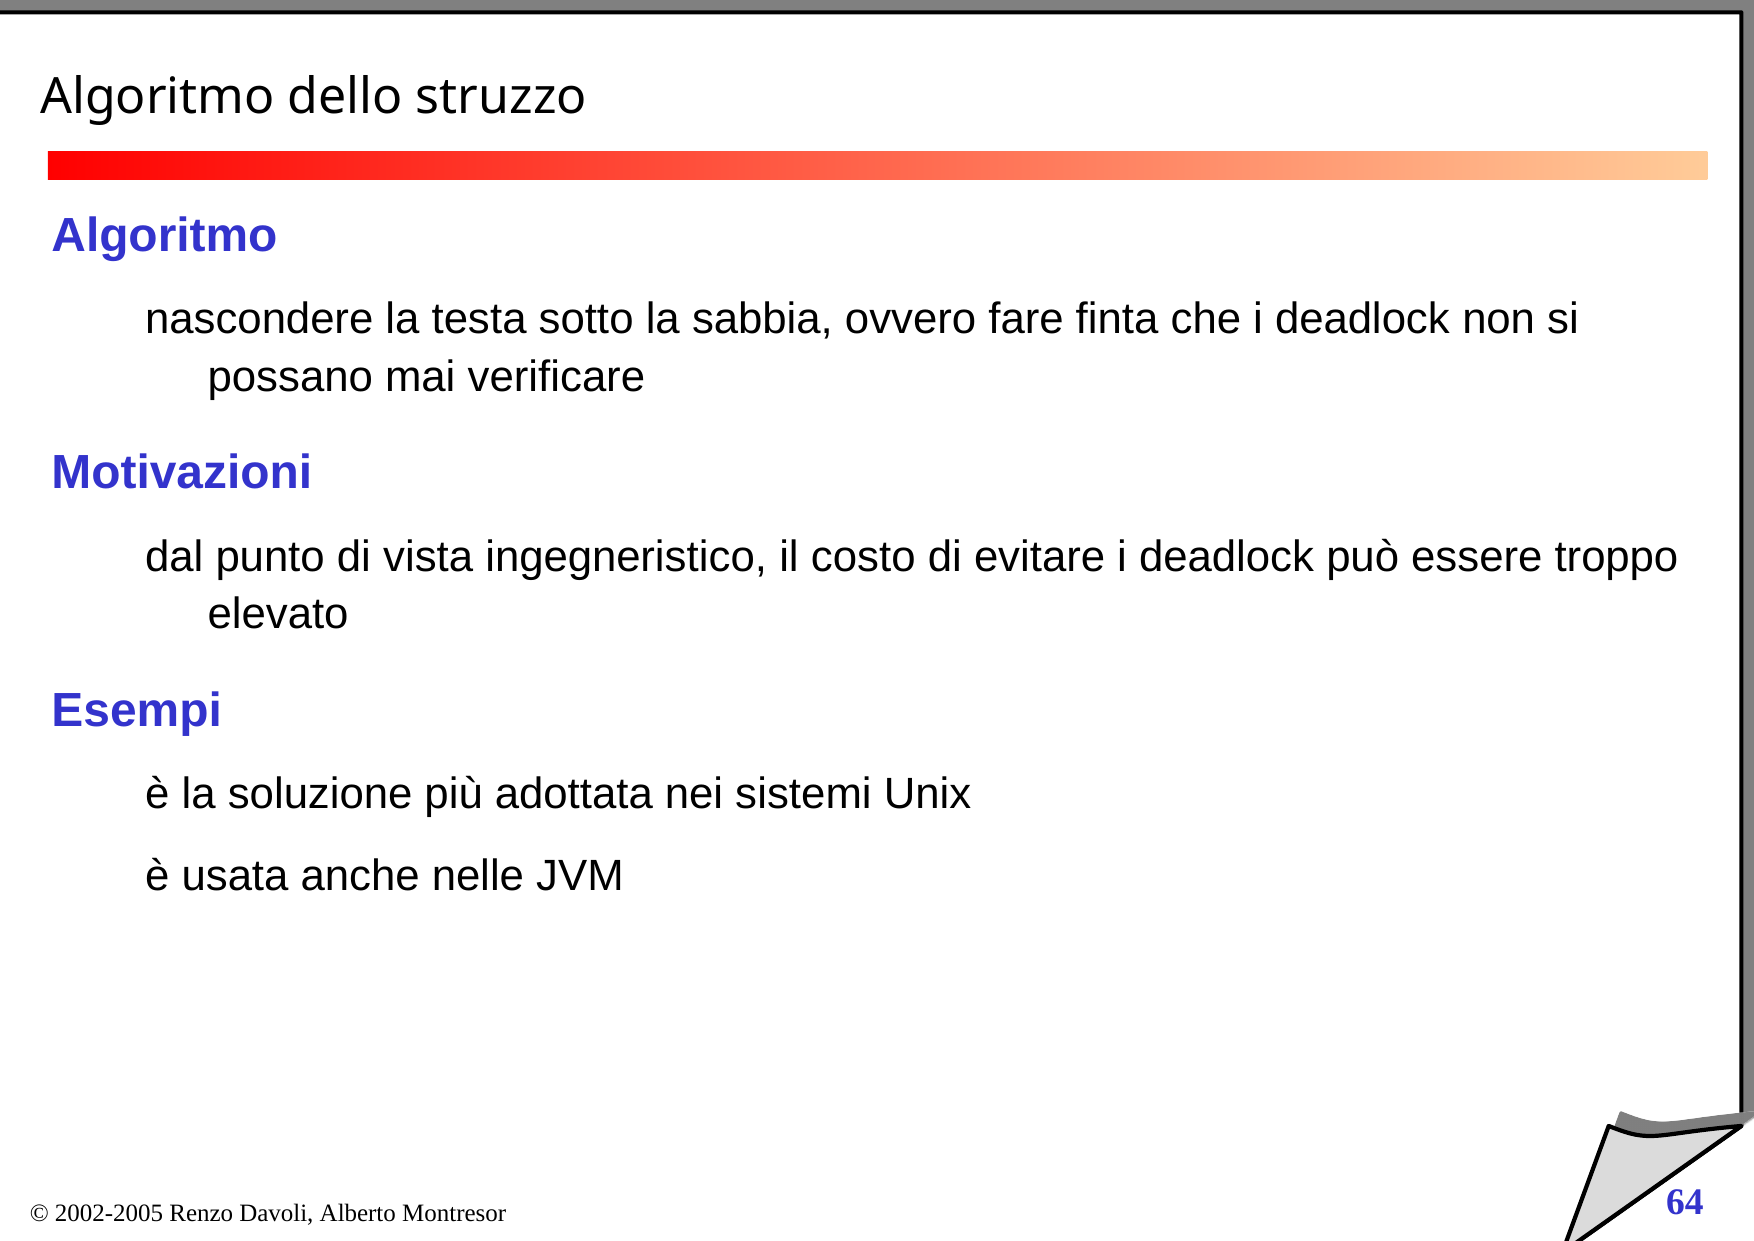

# Algoritmo dello struzzo
Algoritmo
nascondere la testa sotto la sabbia, ovvero fare finta che i deadlock non si possano mai verificare
Motivazioni
dal punto di vista ingegneristico, il costo di evitare i deadlock può essere troppo elevato
Esempi
è la soluzione più adottata nei sistemi Unix
è usata anche nelle JVM